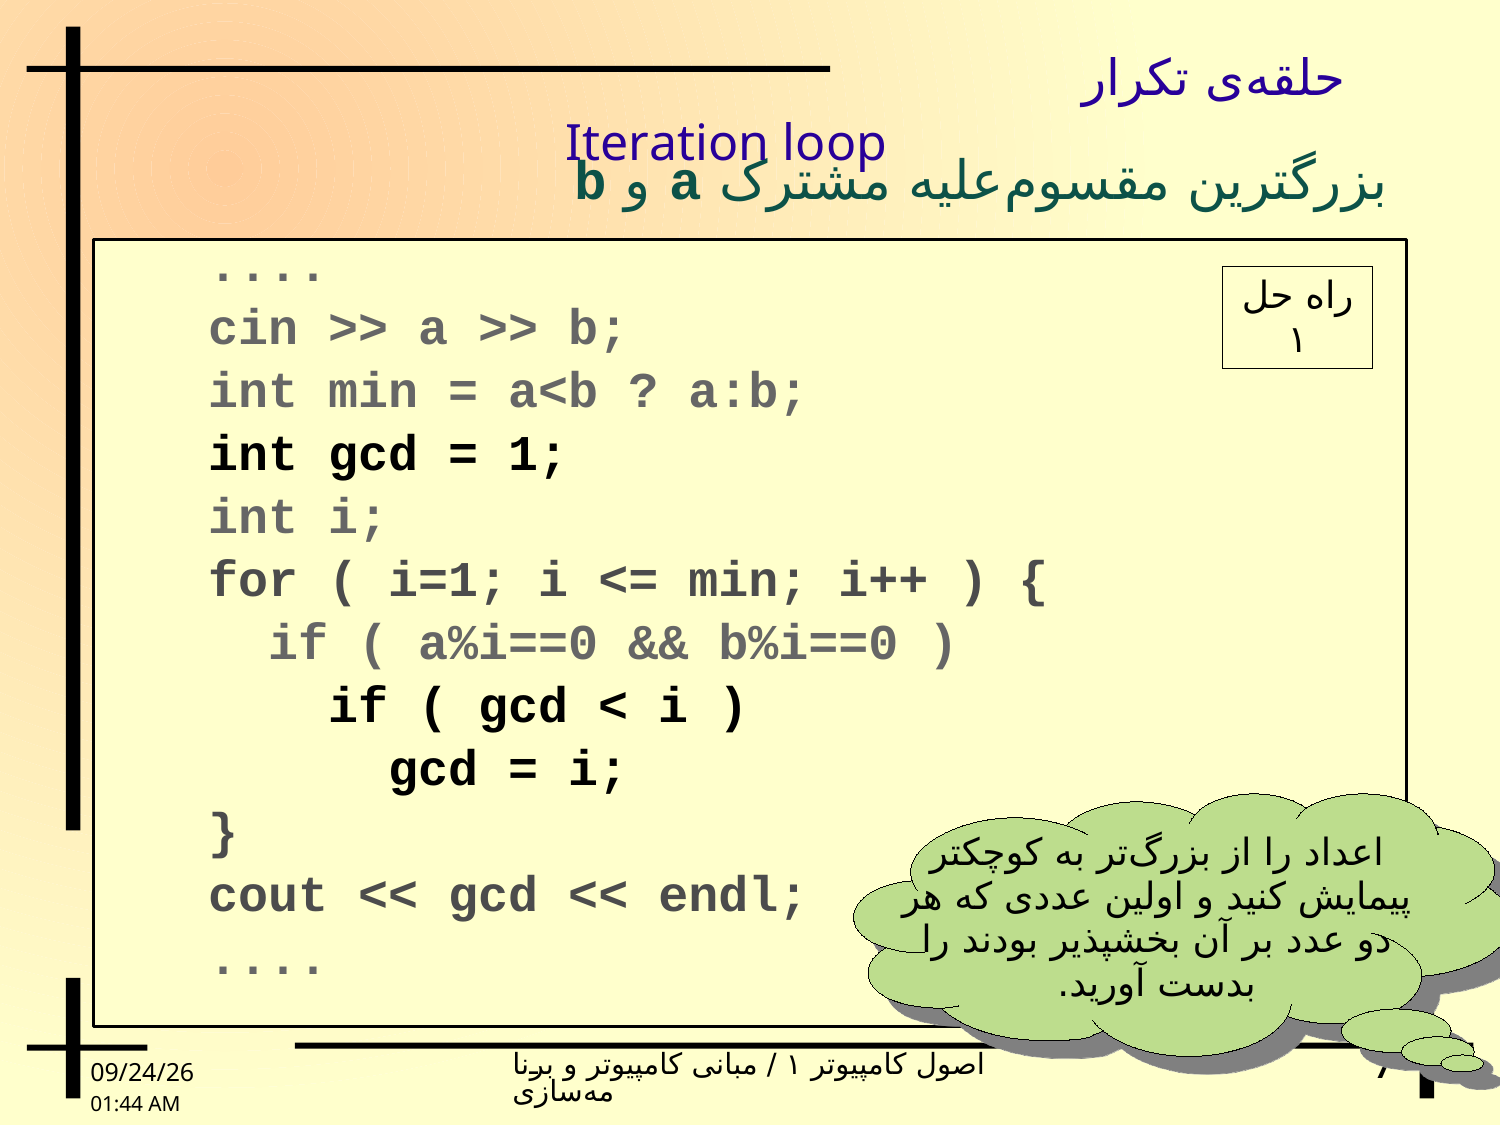

حلقه‌ی تکرار Iteration loop
بزرگترین مقسوم‌علیه مشترک a و b
# ....
 cin >> a >> b;
 int min = a<b ? a:b;
 int gcd = 1;
 int i;
 for ( i=1; i <= min; i++ ) {
 if ( a%i==0 && b%i==0 )
 if ( gcd < i )
 gcd = i;
 }
 cout << gcd << endl;
 ....
راه حل ۱
اعداد را از بزرگ‌تر به کوچکتر پیمایش کنید و اولین عددی که هر دو عدد بر آن بخشپذیر بودند را بدست آورید.
اصول کامپیوتر ۱ / مبانی کامپیوتر و برنامه‌سازی
7